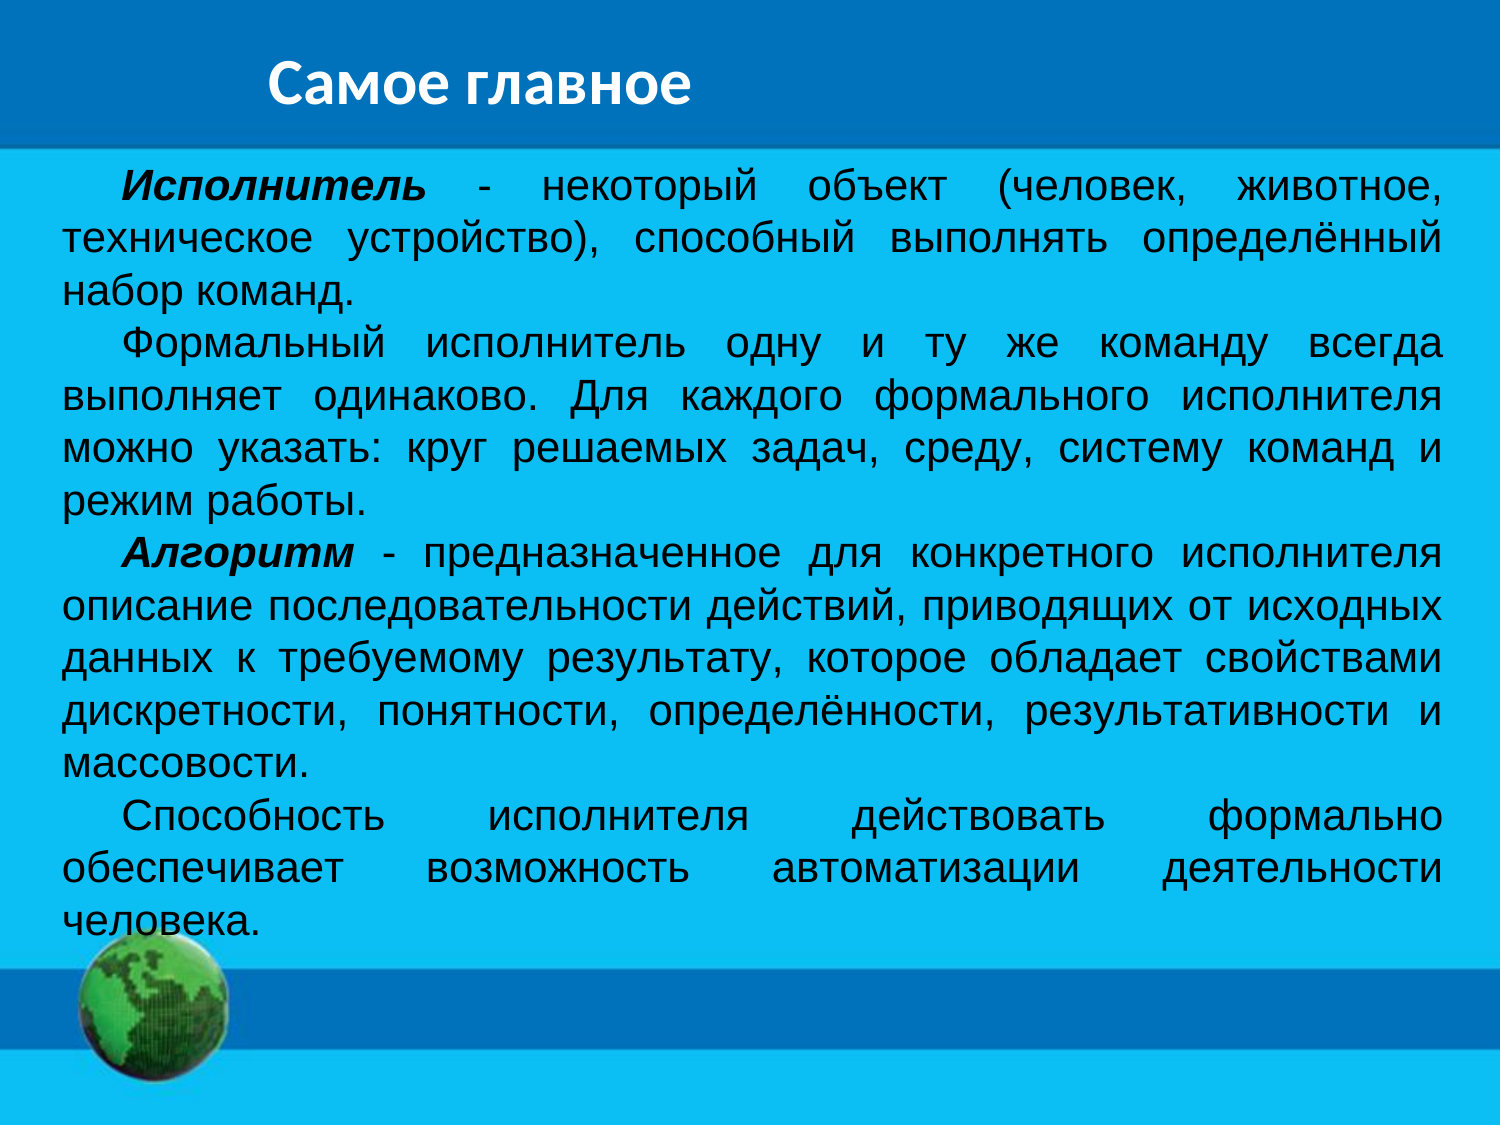

Самое главное
Исполнитель - некоторый объект (человек, животное, техническое устройство), способный выполнять определённый набор команд.
Формальный исполнитель одну и ту же команду всегда выполняет одинаково. Для каждого формального исполнителя можно указать: круг решаемых задач, среду, систему команд и режим работы.
Алгоритм - предназначенное для конкретного исполнителя описание последовательности действий, приводящих от исходных данных к требуемому результату, которое обладает свойствами дискретности, понятности, определённости, результативности и массовости.
Способность исполнителя действовать формально обеспечивает возможность автоматизации деятельности человека.